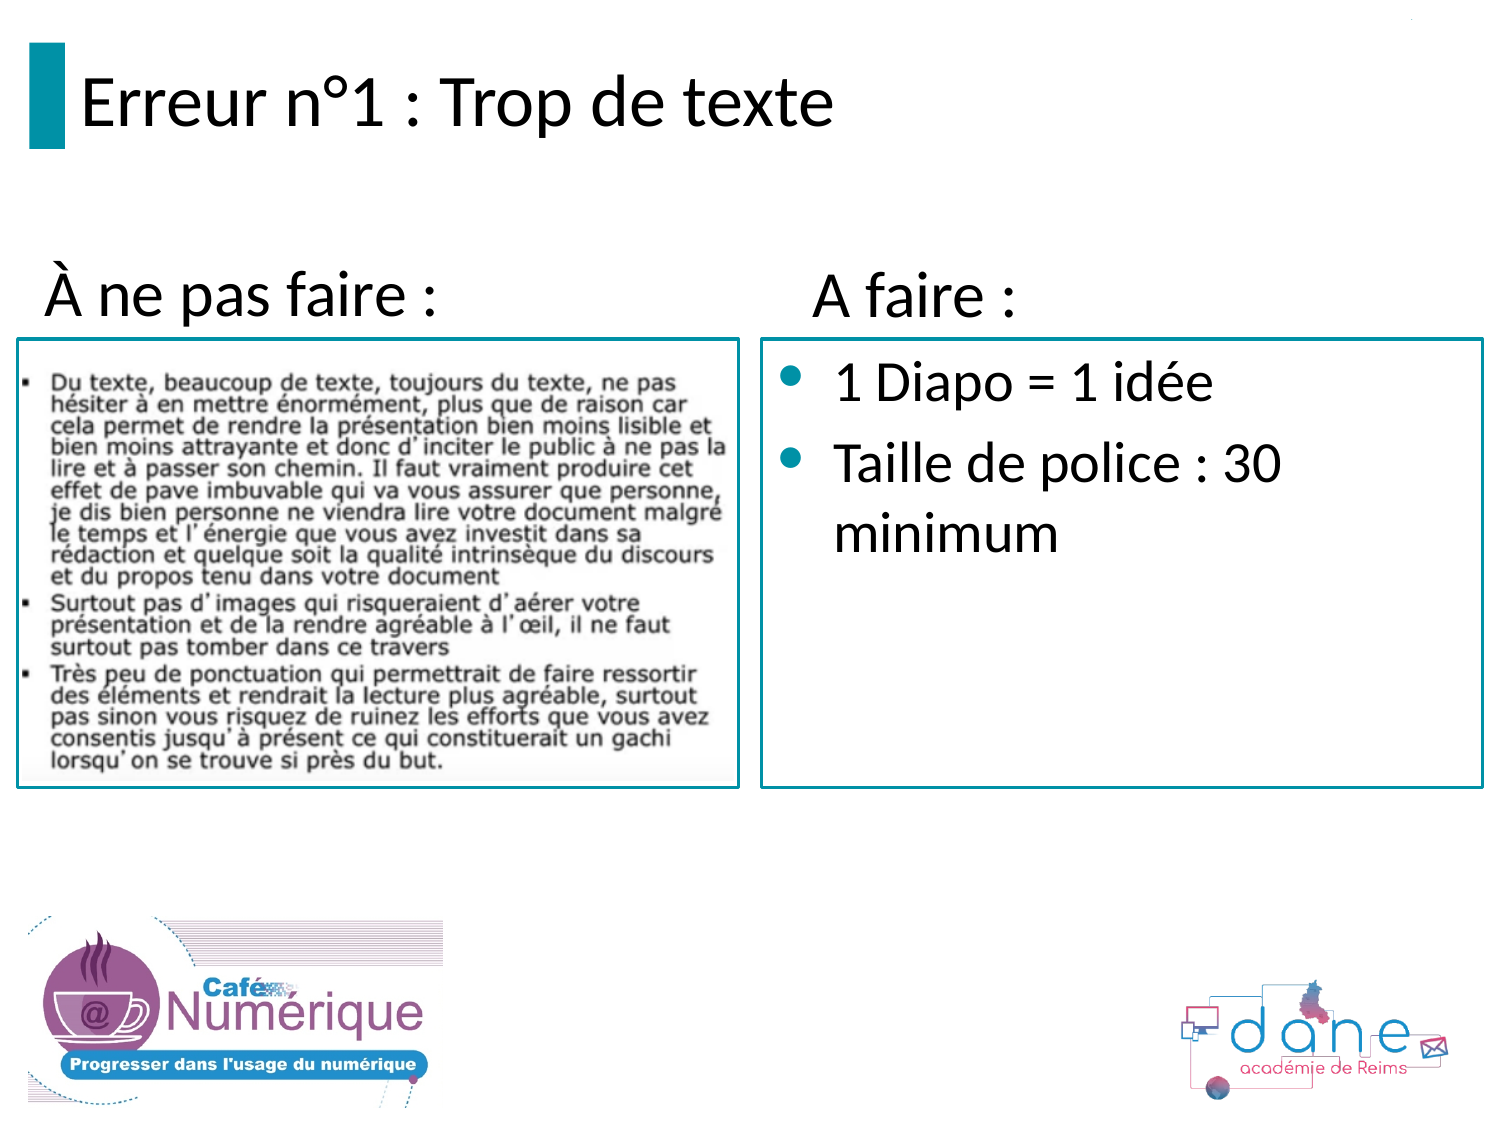

# Erreur n°1 : Trop de texte
À ne pas faire :
A faire :
1 Diapo = 1 idée
Taille de police : 30 minimum